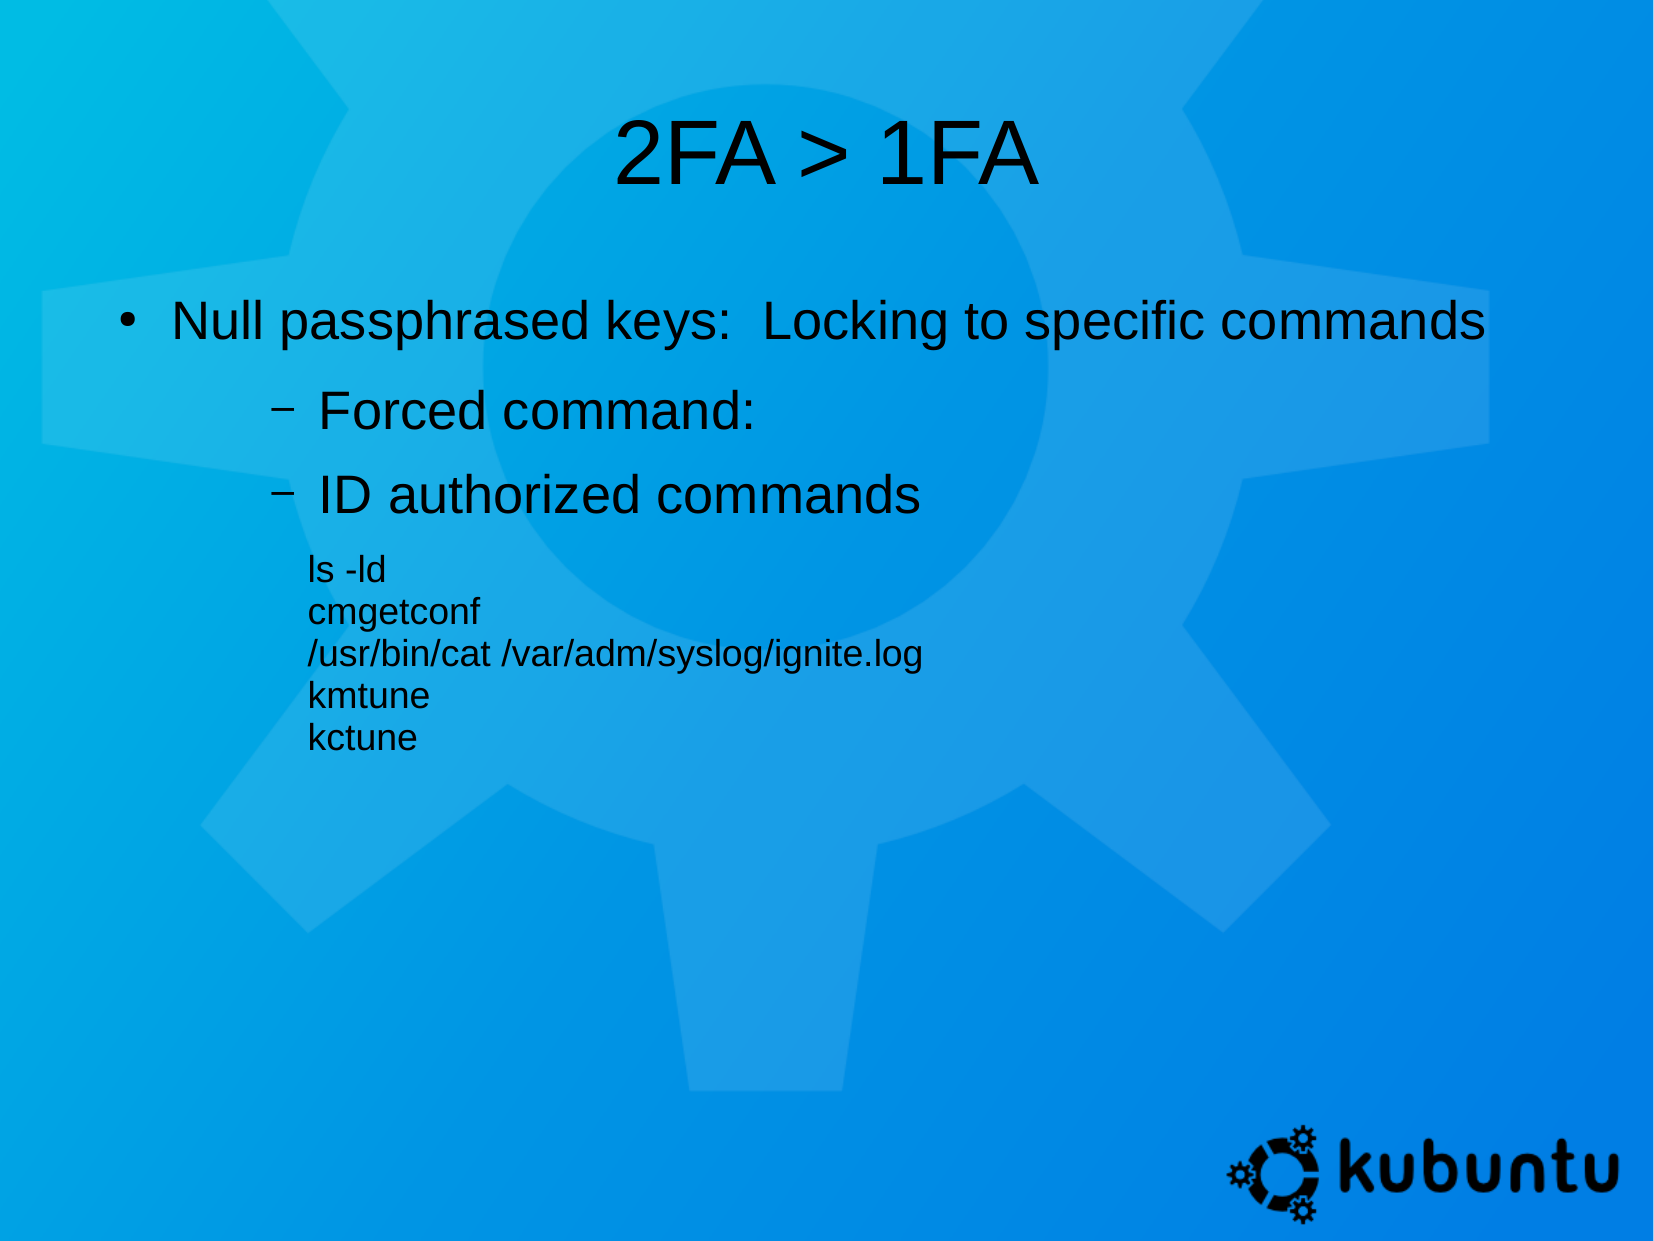

# 2FA > 1FA
Null passphrased keys: Locking to specific commands
Forced command:
ID authorized commands
ls -ld
cmgetconf
/usr/bin/cat /var/adm/syslog/ignite.log
kmtune
kctune